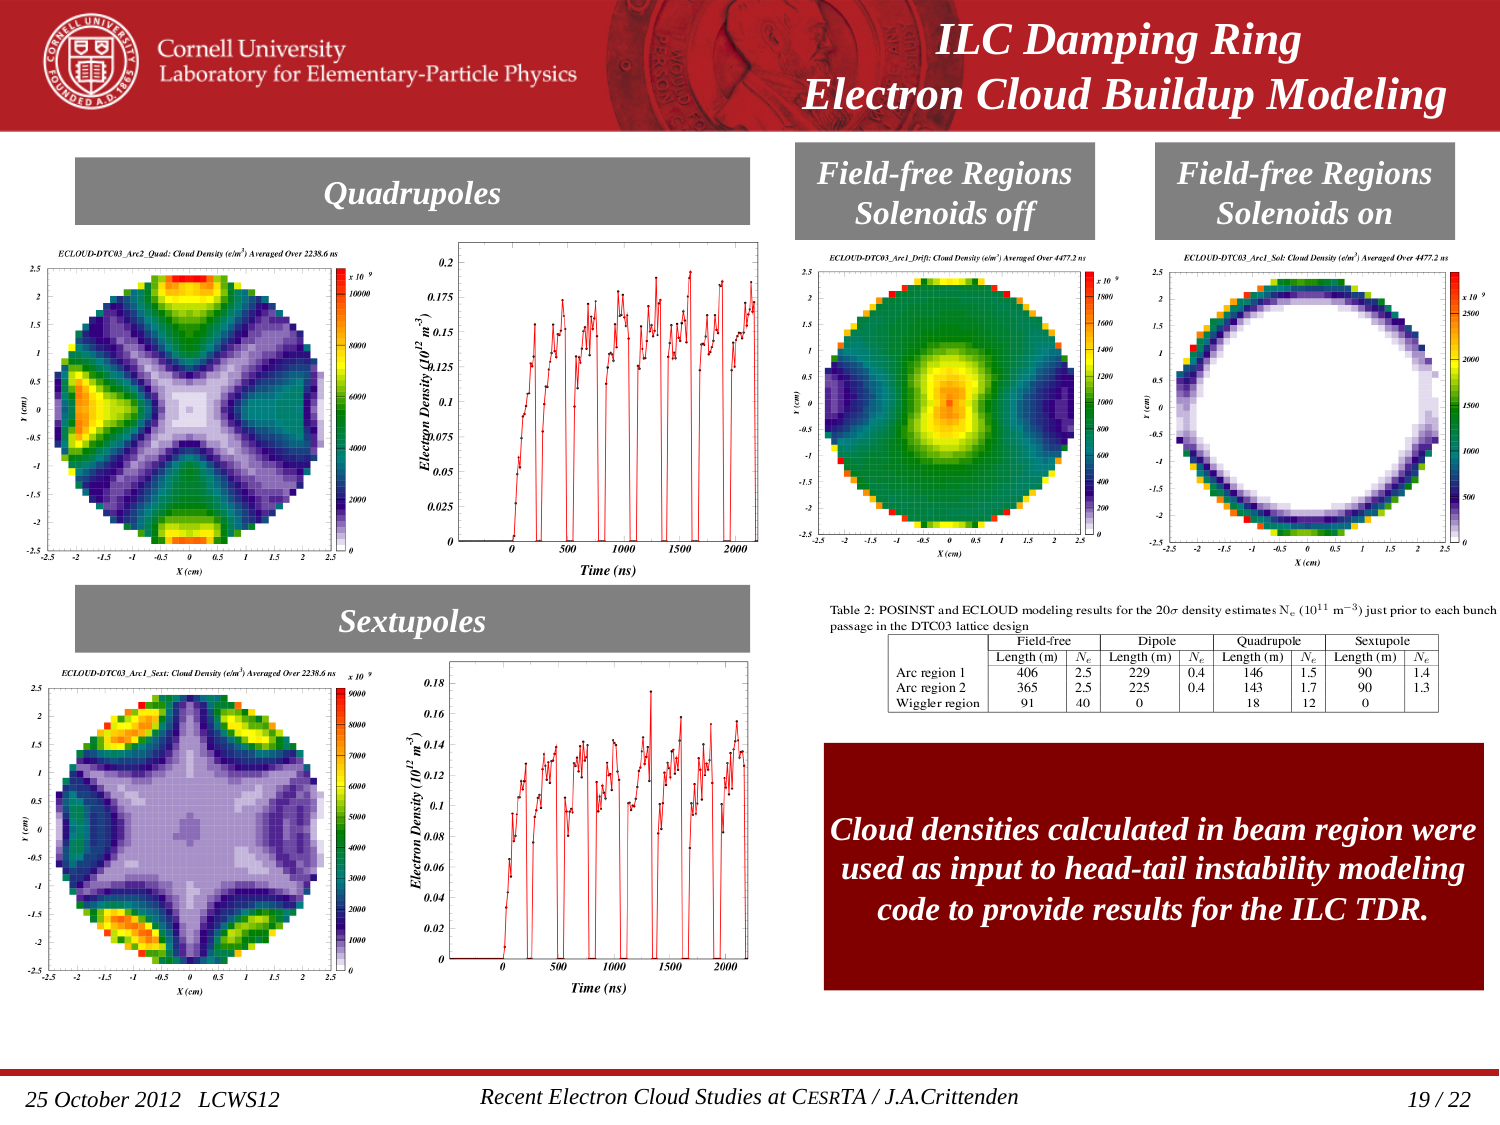

# ILC Damping Ring Electron Cloud Buildup Modeling
Field-free Regions
Solenoids off
Field-free Regions
Solenoids on
Quadrupoles
Sextupoles
Cloud densities calculated in beam region were used as input to head-tail instability modeling code to provide results for the ILC TDR.